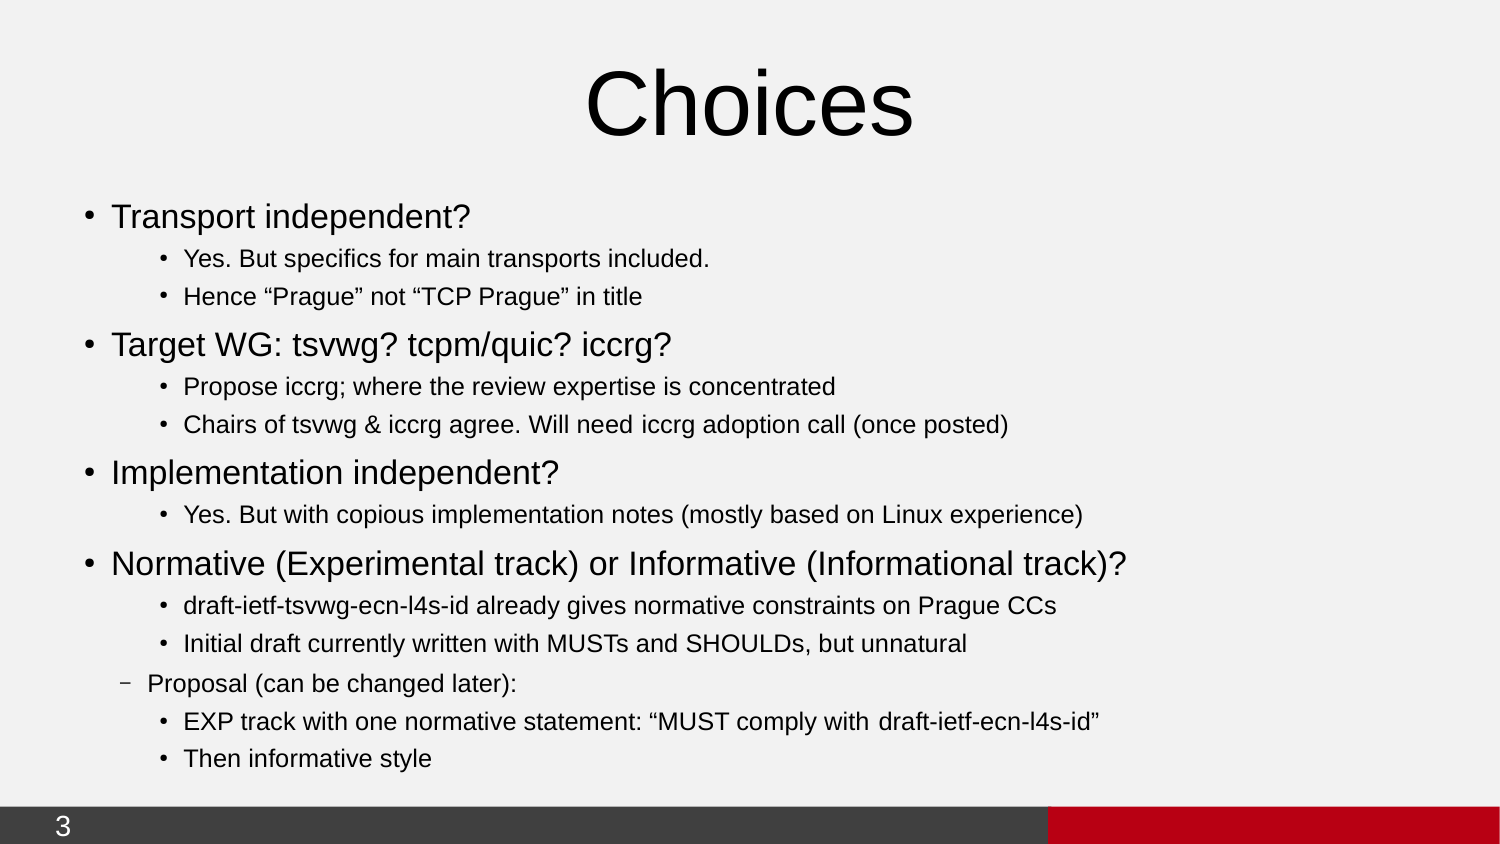

# Choices
Transport independent?
Yes. But specifics for main transports included.
Hence “Prague” not “TCP Prague” in title
Target WG: tsvwg? tcpm/quic? iccrg?
Propose iccrg; where the review expertise is concentrated
Chairs of tsvwg & iccrg agree. Will need iccrg adoption call (once posted)
Implementation independent?
Yes. But with copious implementation notes (mostly based on Linux experience)
Normative (Experimental track) or Informative (Informational track)?
draft-ietf-tsvwg-ecn-l4s-id already gives normative constraints on Prague CCs
Initial draft currently written with MUSTs and SHOULDs, but unnatural
Proposal (can be changed later):
EXP track with one normative statement: “MUST comply with draft-ietf-ecn-l4s-id”
Then informative style
3